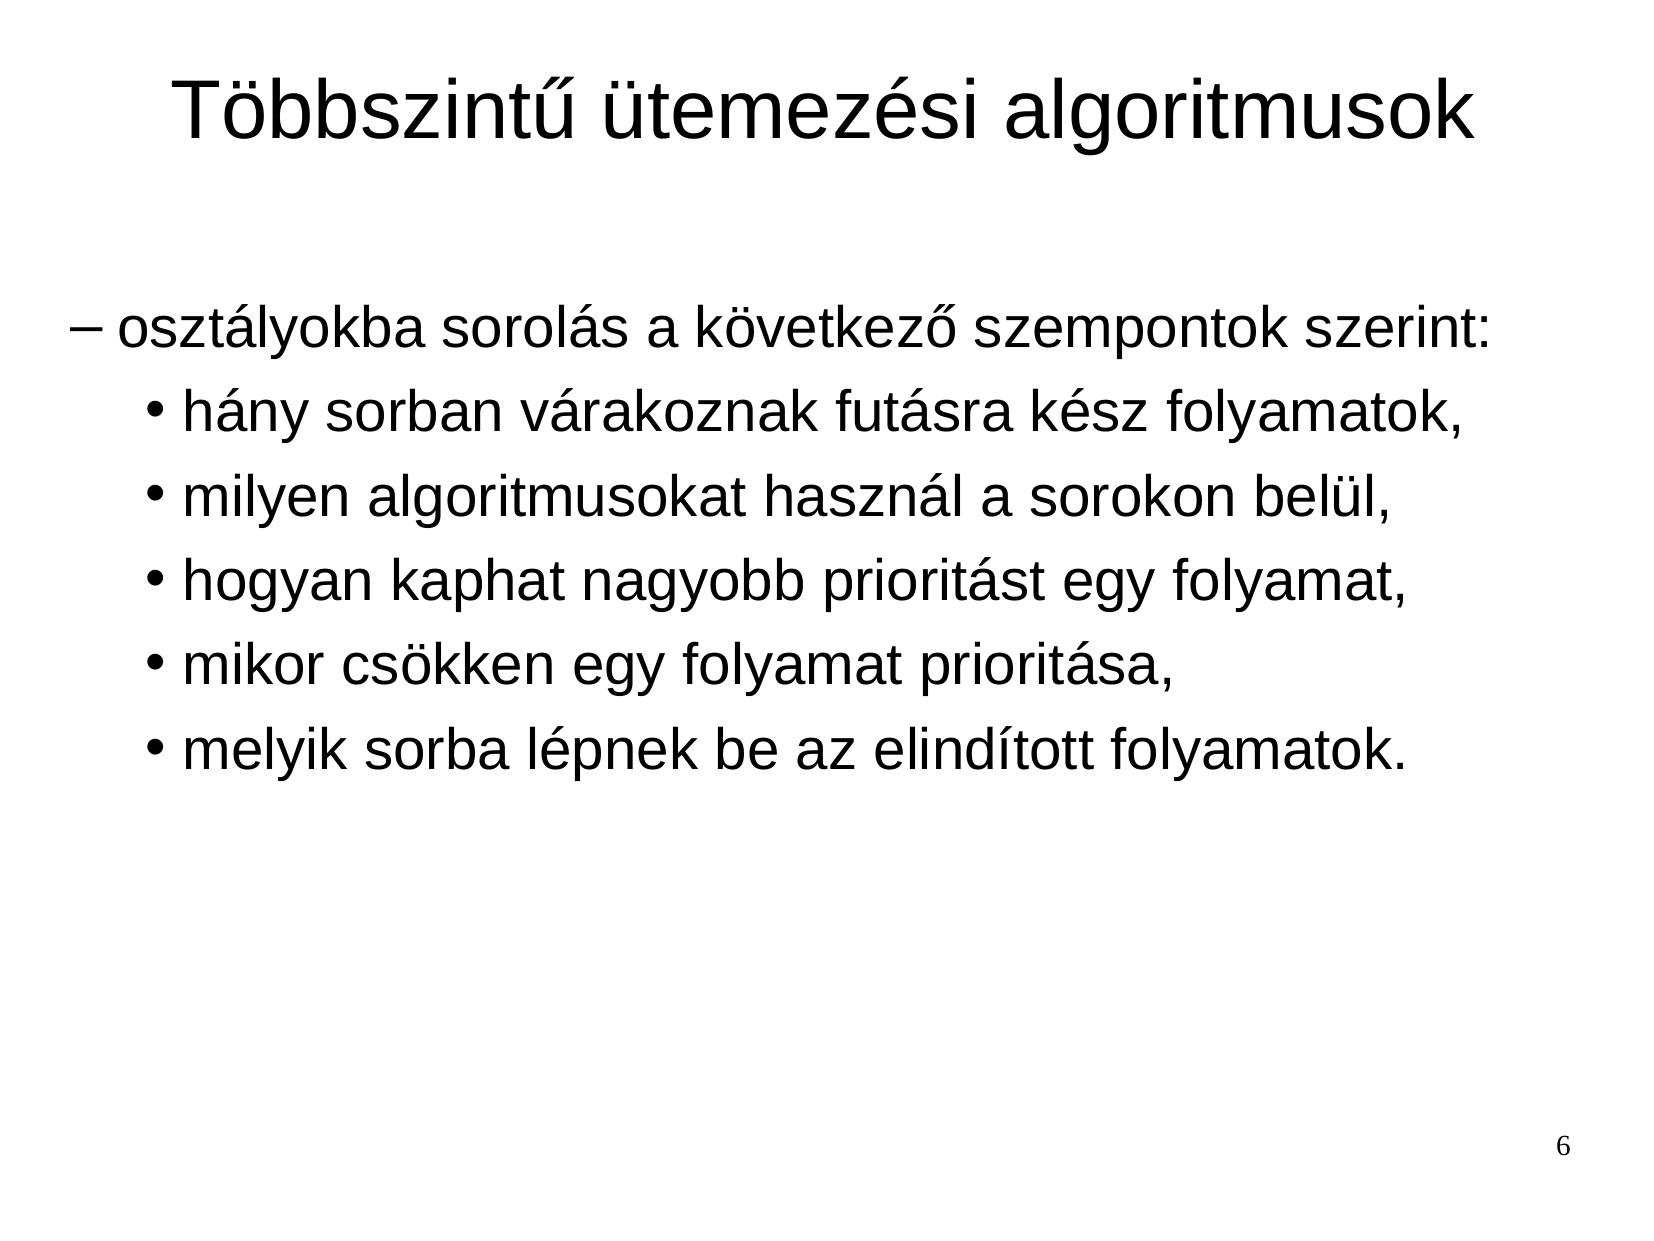

# Többszintű ütemezési algoritmusok
osztályokba sorolás a következő szempontok szerint:
hány sorban várakoznak futásra kész folyamatok,
milyen algoritmusokat használ a sorokon belül,
hogyan kaphat nagyobb prioritást egy folyamat,
mikor csökken egy folyamat prioritása,
melyik sorba lépnek be az elindított folyamatok.
6